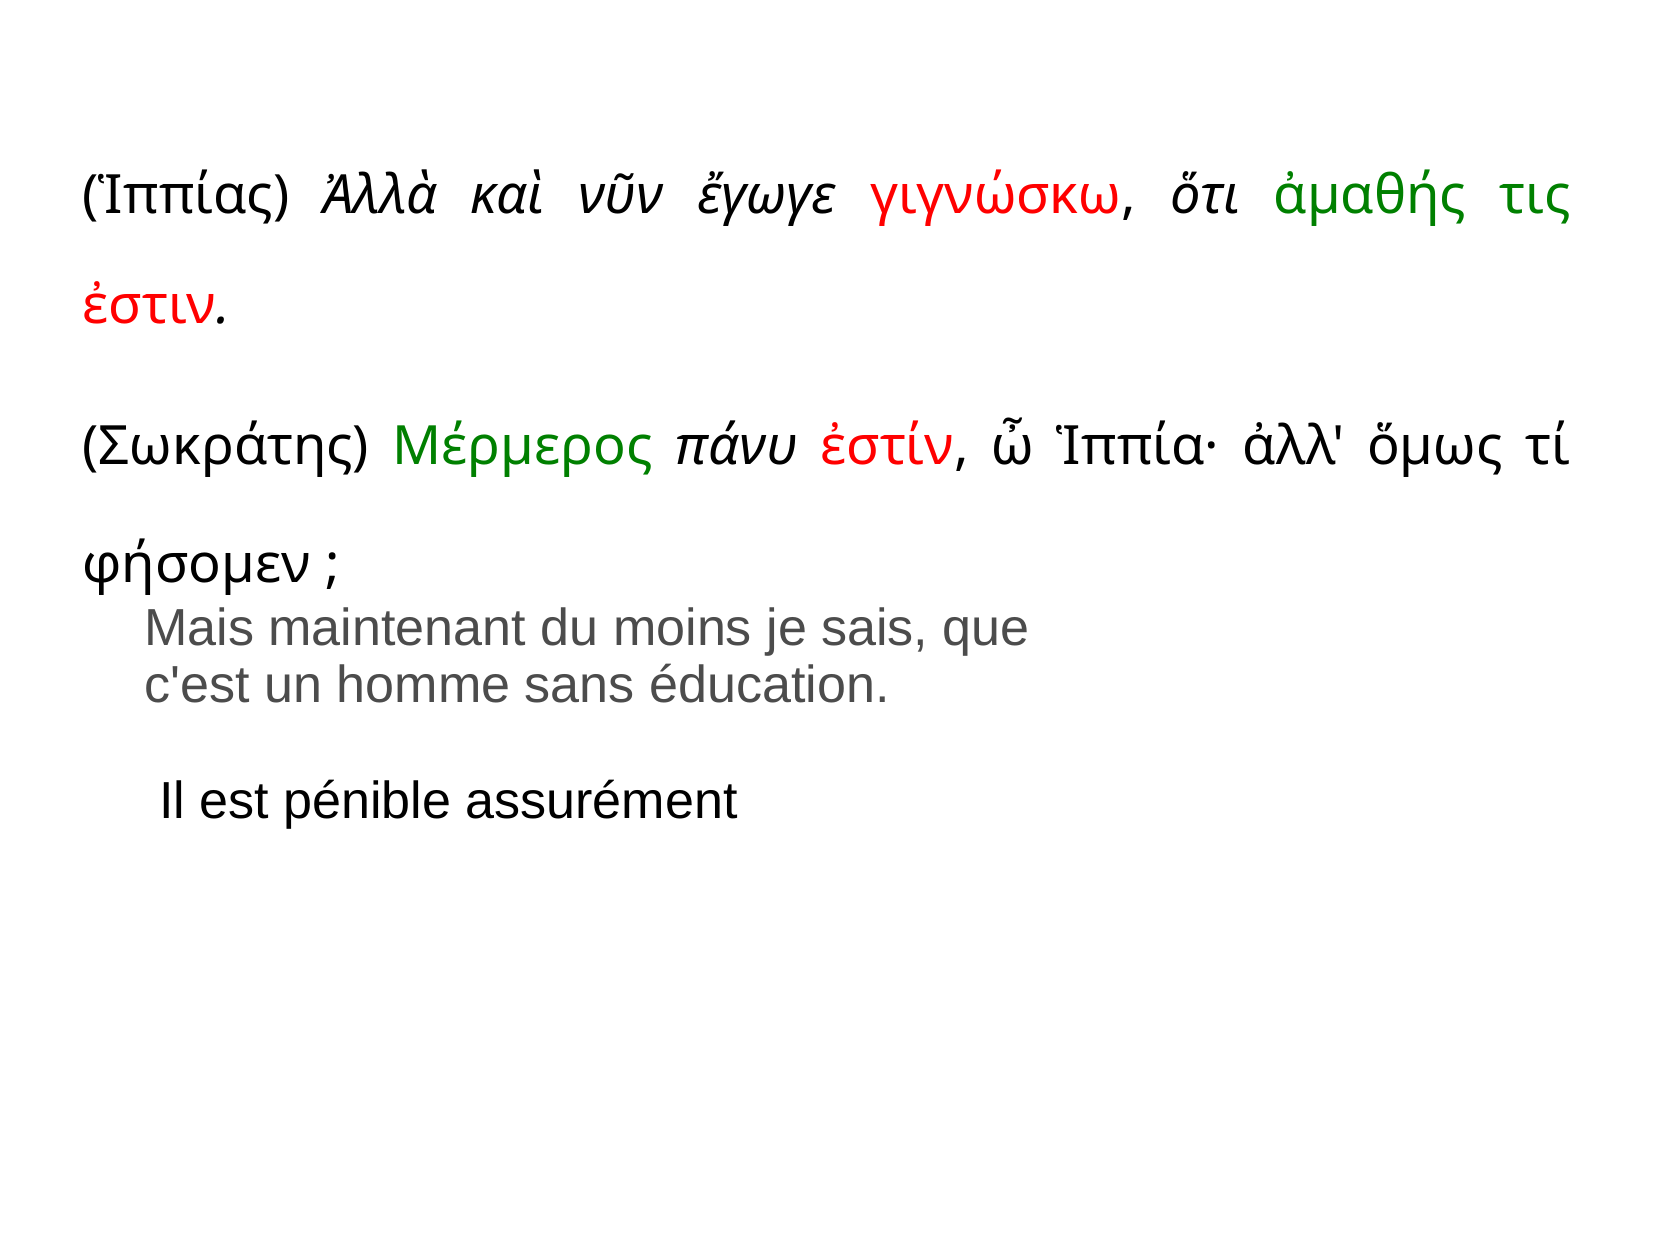

# (Ἱππίας) Ἀλλὰ καὶ νῦν ἔγωγε γιγνώσκω, ὅτι ἀμαθής τις ἐστιν.
(Σωκράτης) Μέρμερος πάνυ ἐστίν, ὦ Ἱππία· ἀλλ' ὅμως τί φήσομεν ;
Mais maintenant du moins je sais, que c'est un homme sans éducation.
 Il est pénible assurément